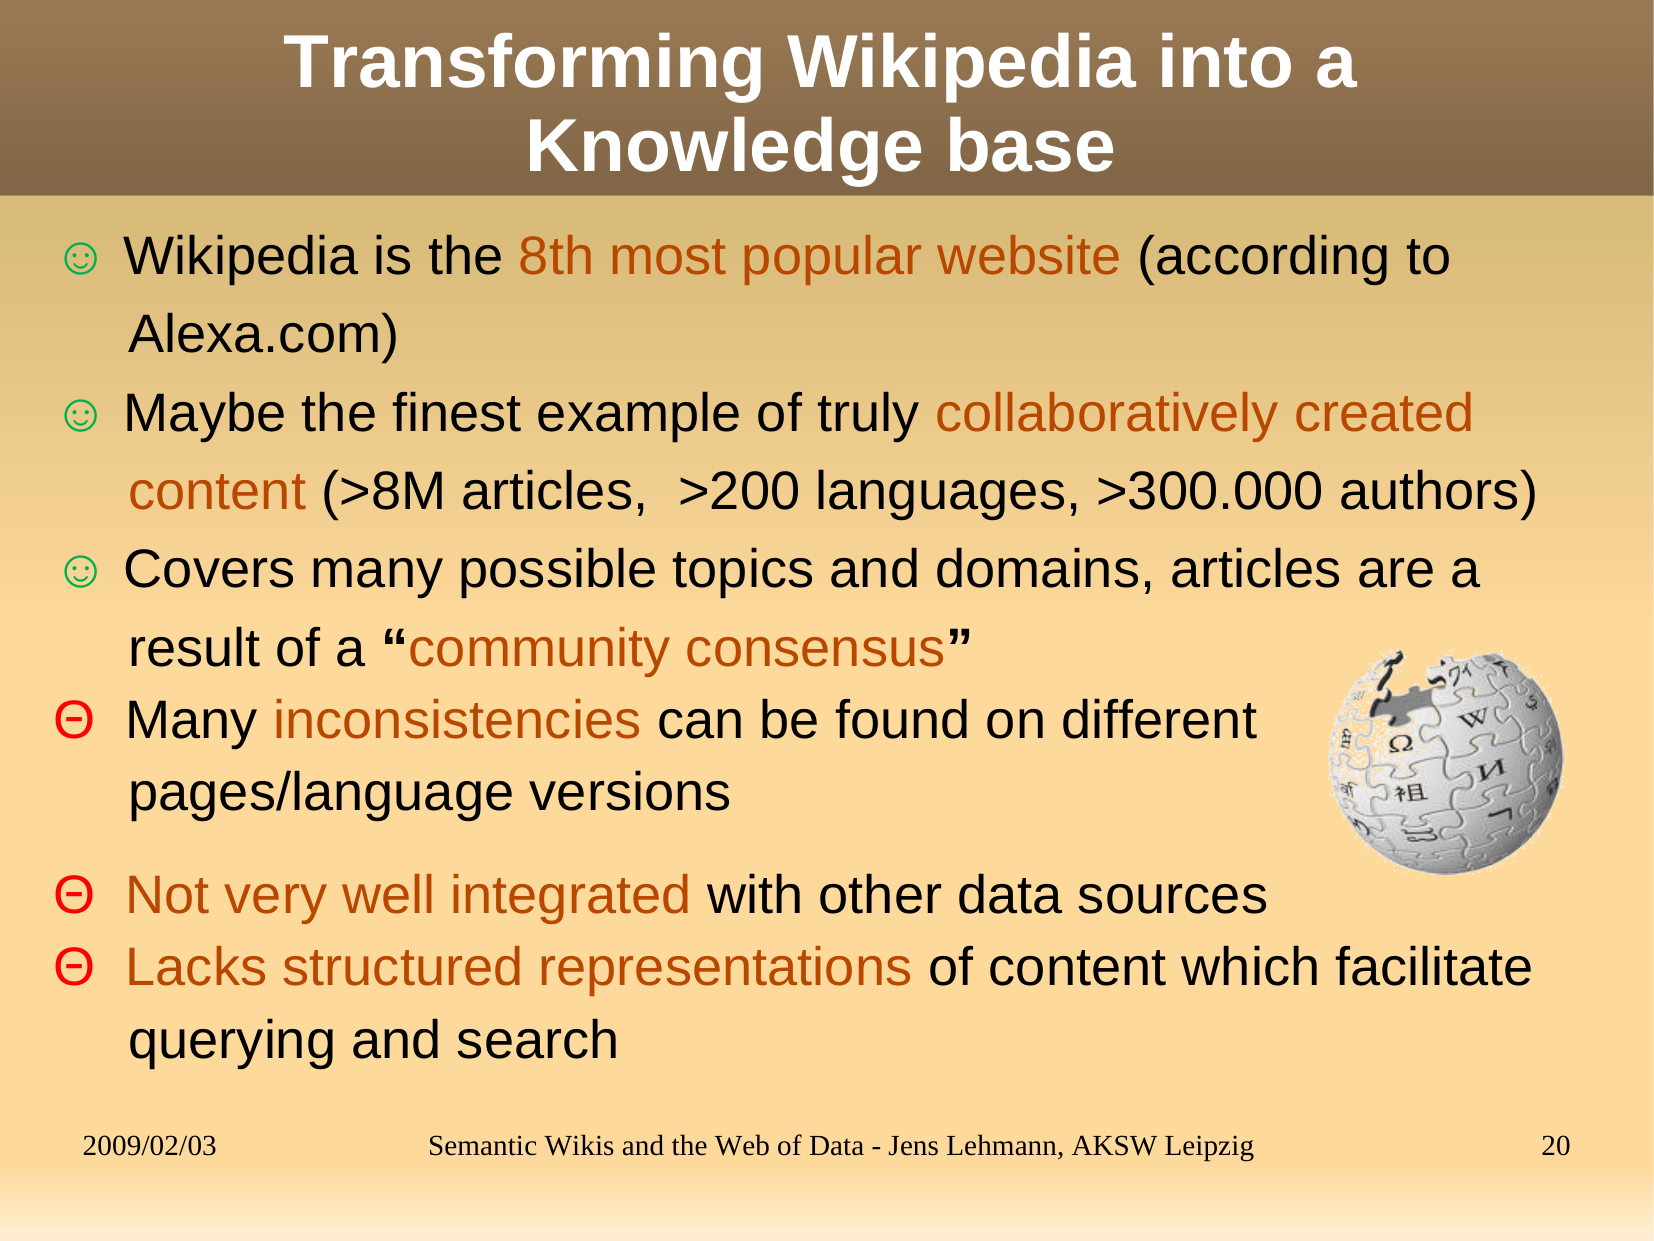

# Transforming Wikipedia into a Knowledge base
☺ Wikipedia is the 8th most popular website (according to
 Alexa.com)
☺ Maybe the finest example of truly collaboratively created
 content (>8M articles, >200 languages, >300.000 authors)
☺ Covers many possible topics and domains, articles are a
 result of a “community consensus”
Θ Many inconsistencies can be found on different
 pages/language versions
Θ Not very well integrated with other data sources
Θ Lacks structured representations of content which facilitate
 querying and search
2009/02/03
Semantic Wikis and the Web of Data - Jens Lehmann, AKSW Leipzig
20